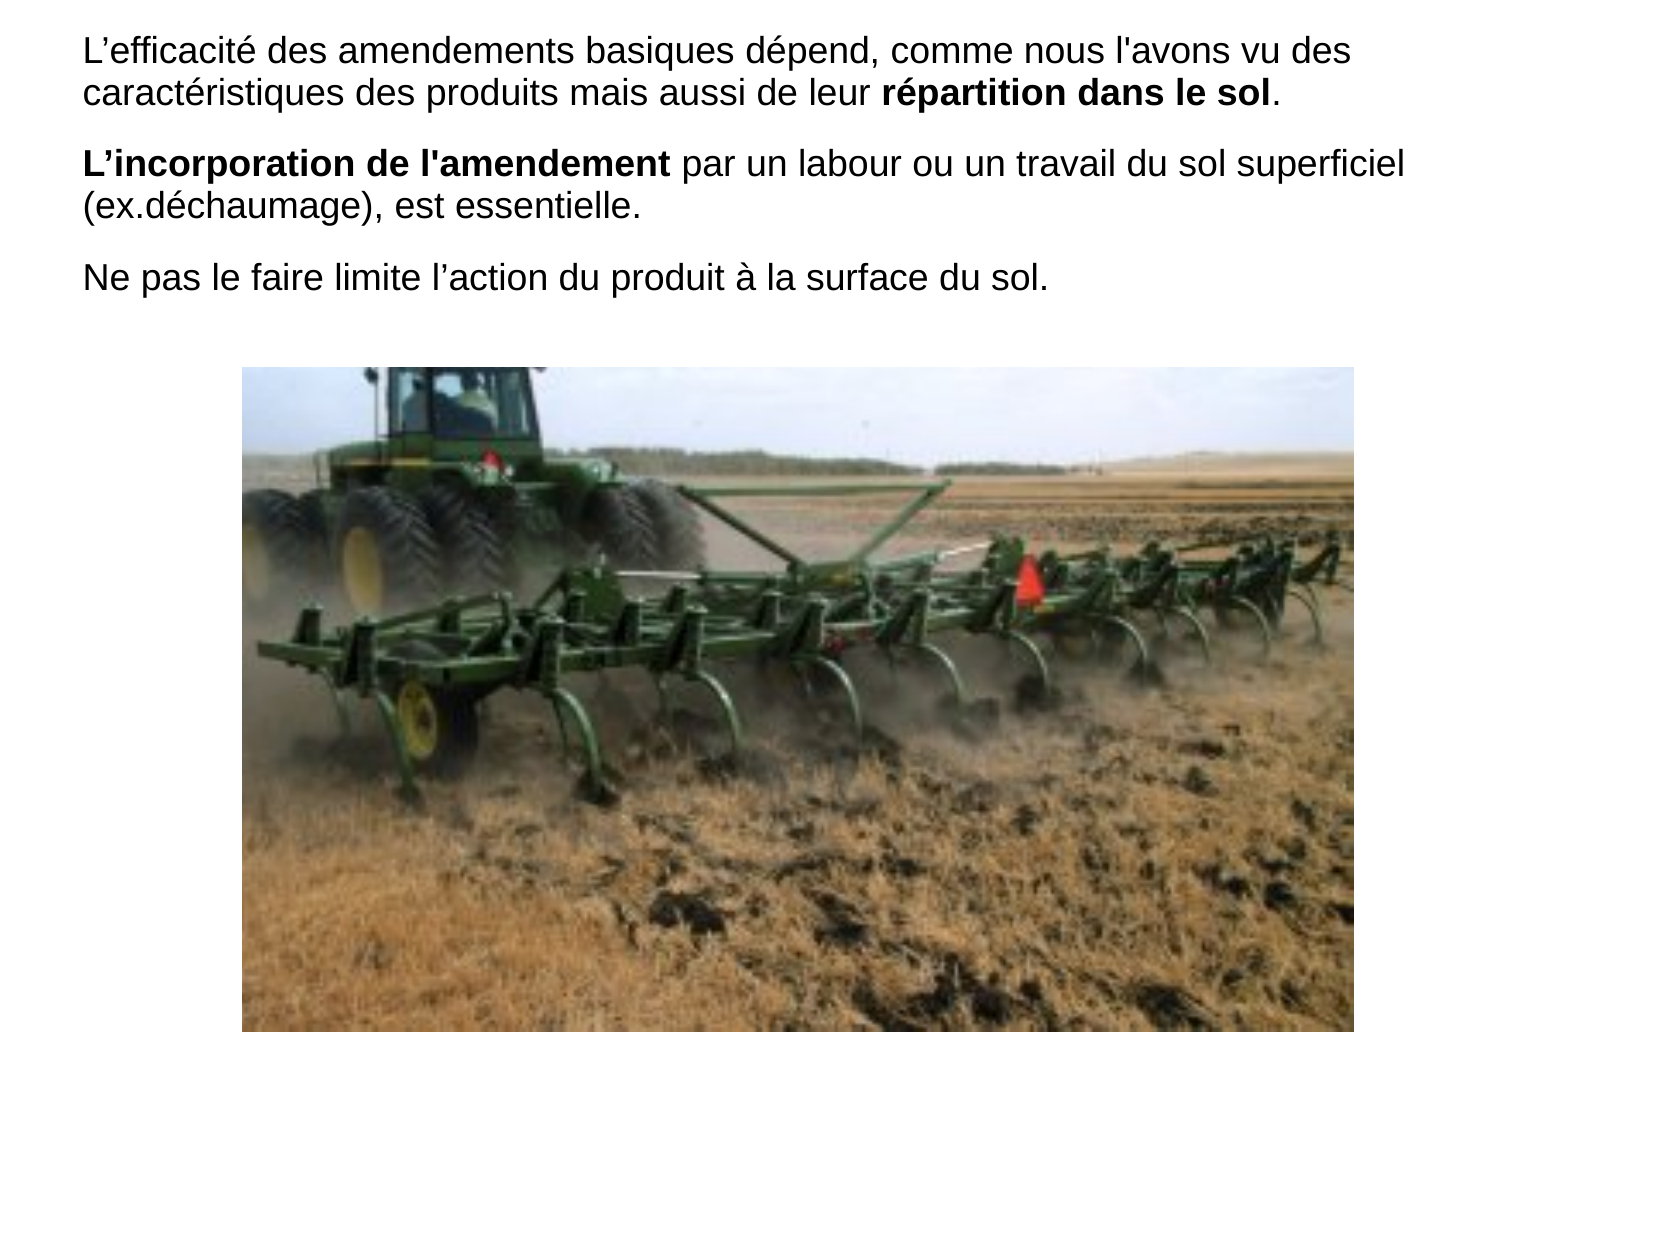

# L’efficacité des amendements basiques dépend, comme nous l'avons vu des caractéristiques des produits mais aussi de leur répartition dans le sol.
L’incorporation de l'amendement par un labour ou un travail du sol superficiel (ex.déchaumage), est essentielle.
Ne pas le faire limite l’action du produit à la surface du sol.